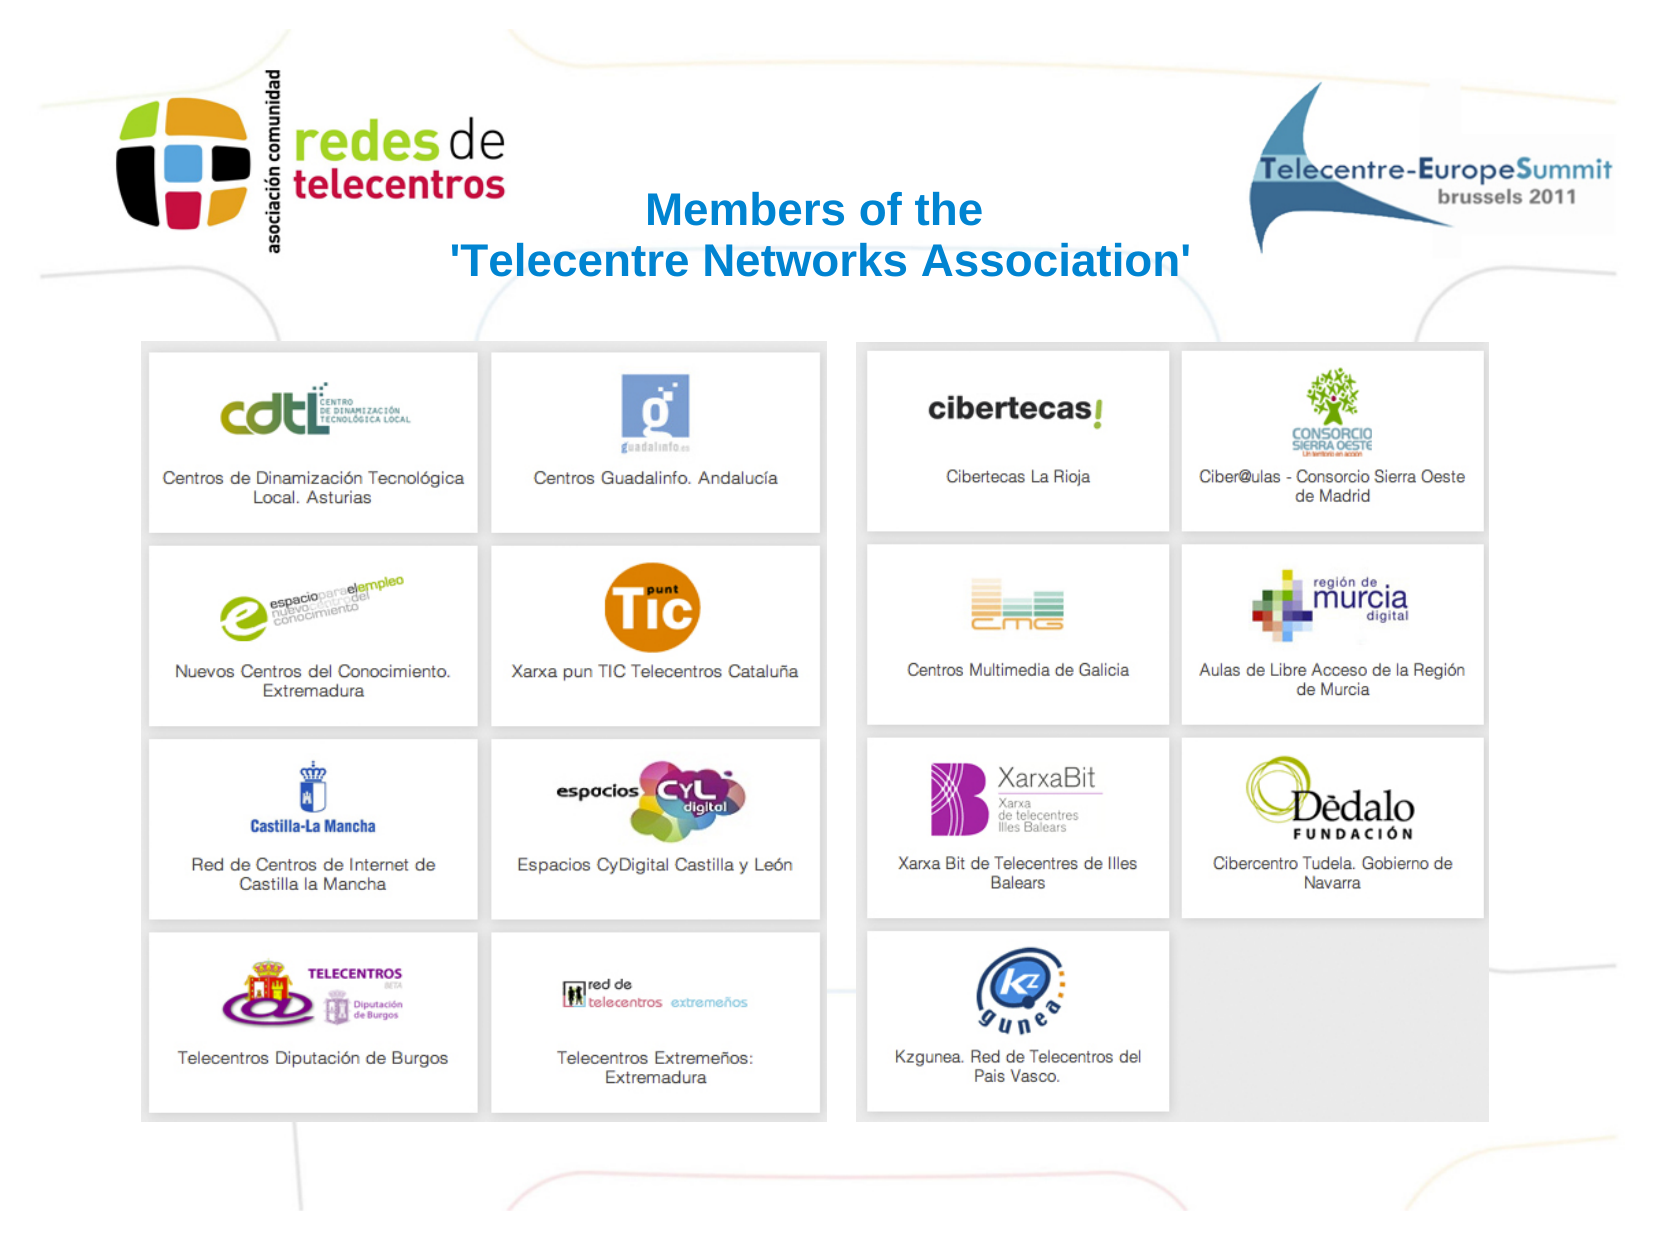

# Members of the 'Telecentre Networks Association'